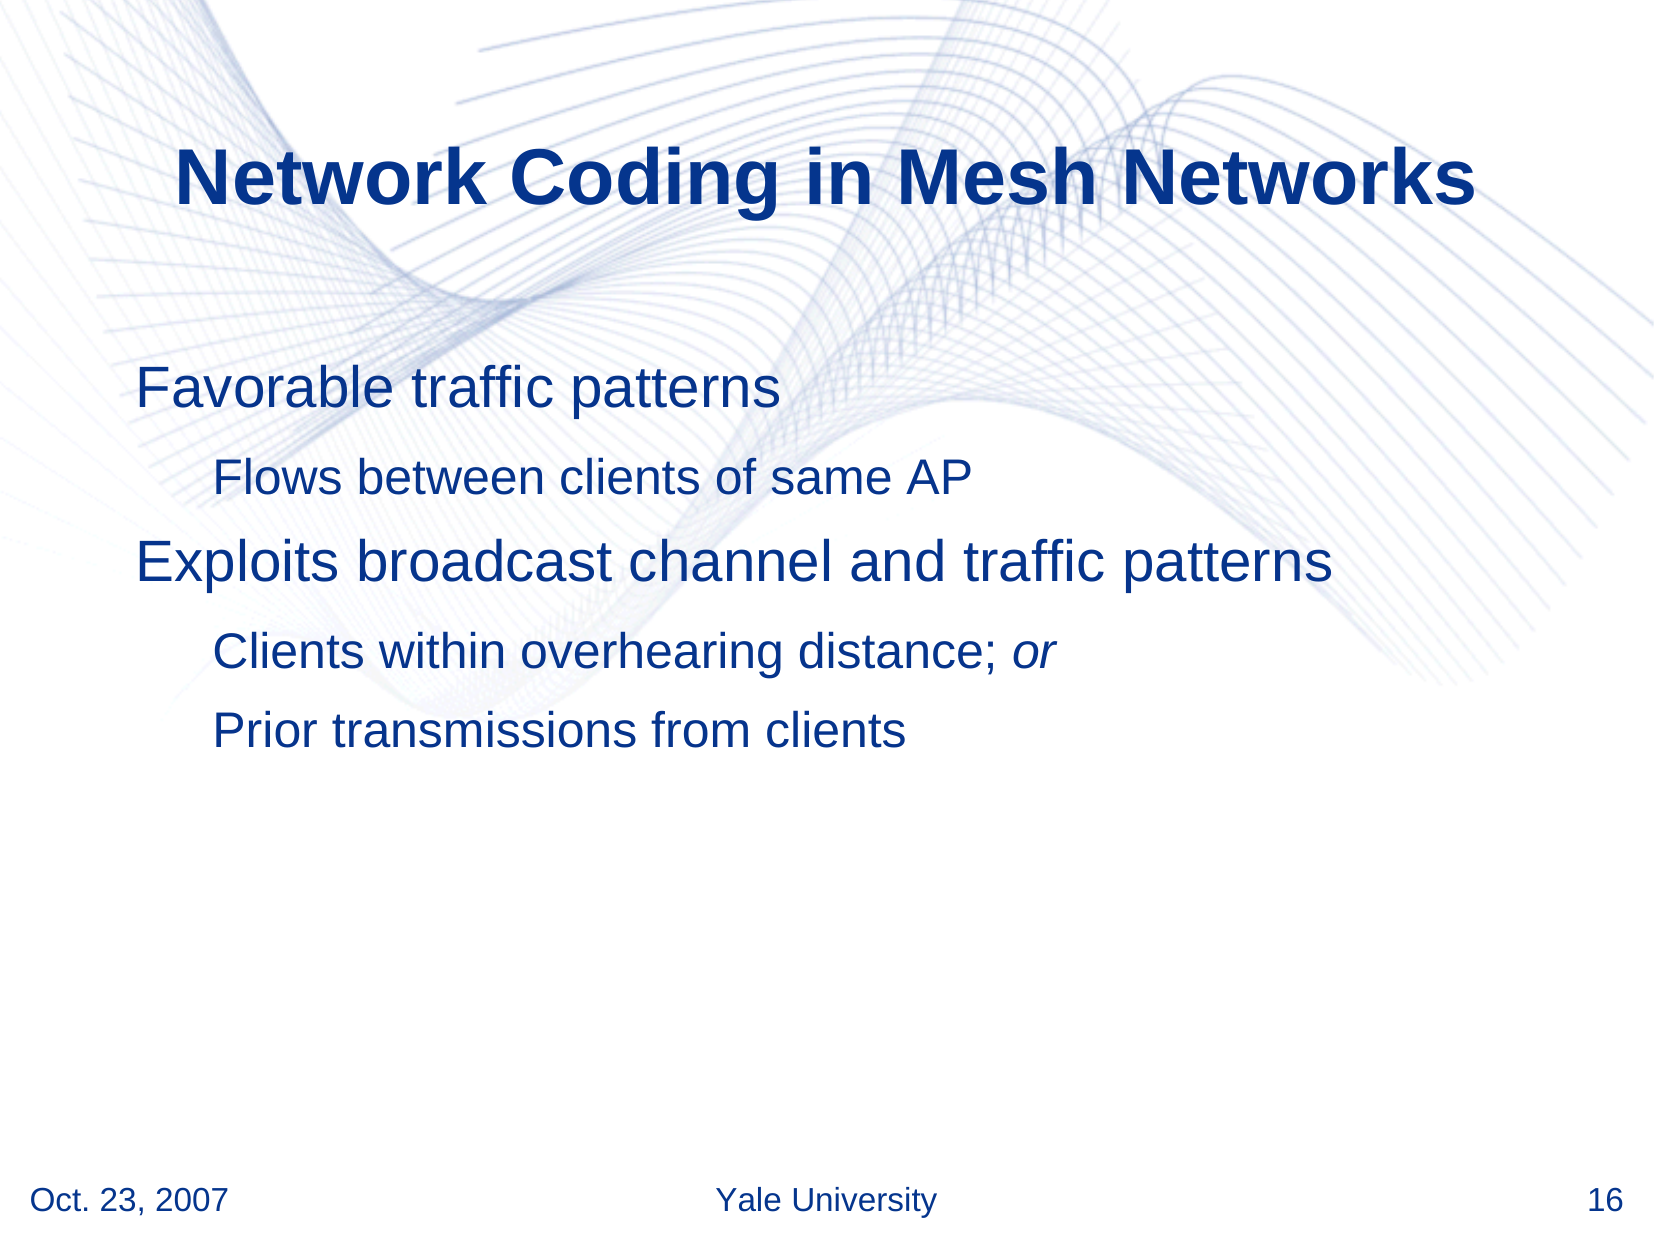

# Network Coding in Mesh Networks
Favorable traffic patterns
Flows between clients of same AP
Exploits broadcast channel and traffic patterns
Clients within overhearing distance; or
Prior transmissions from clients
Oct. 23, 2007
Yale University
16